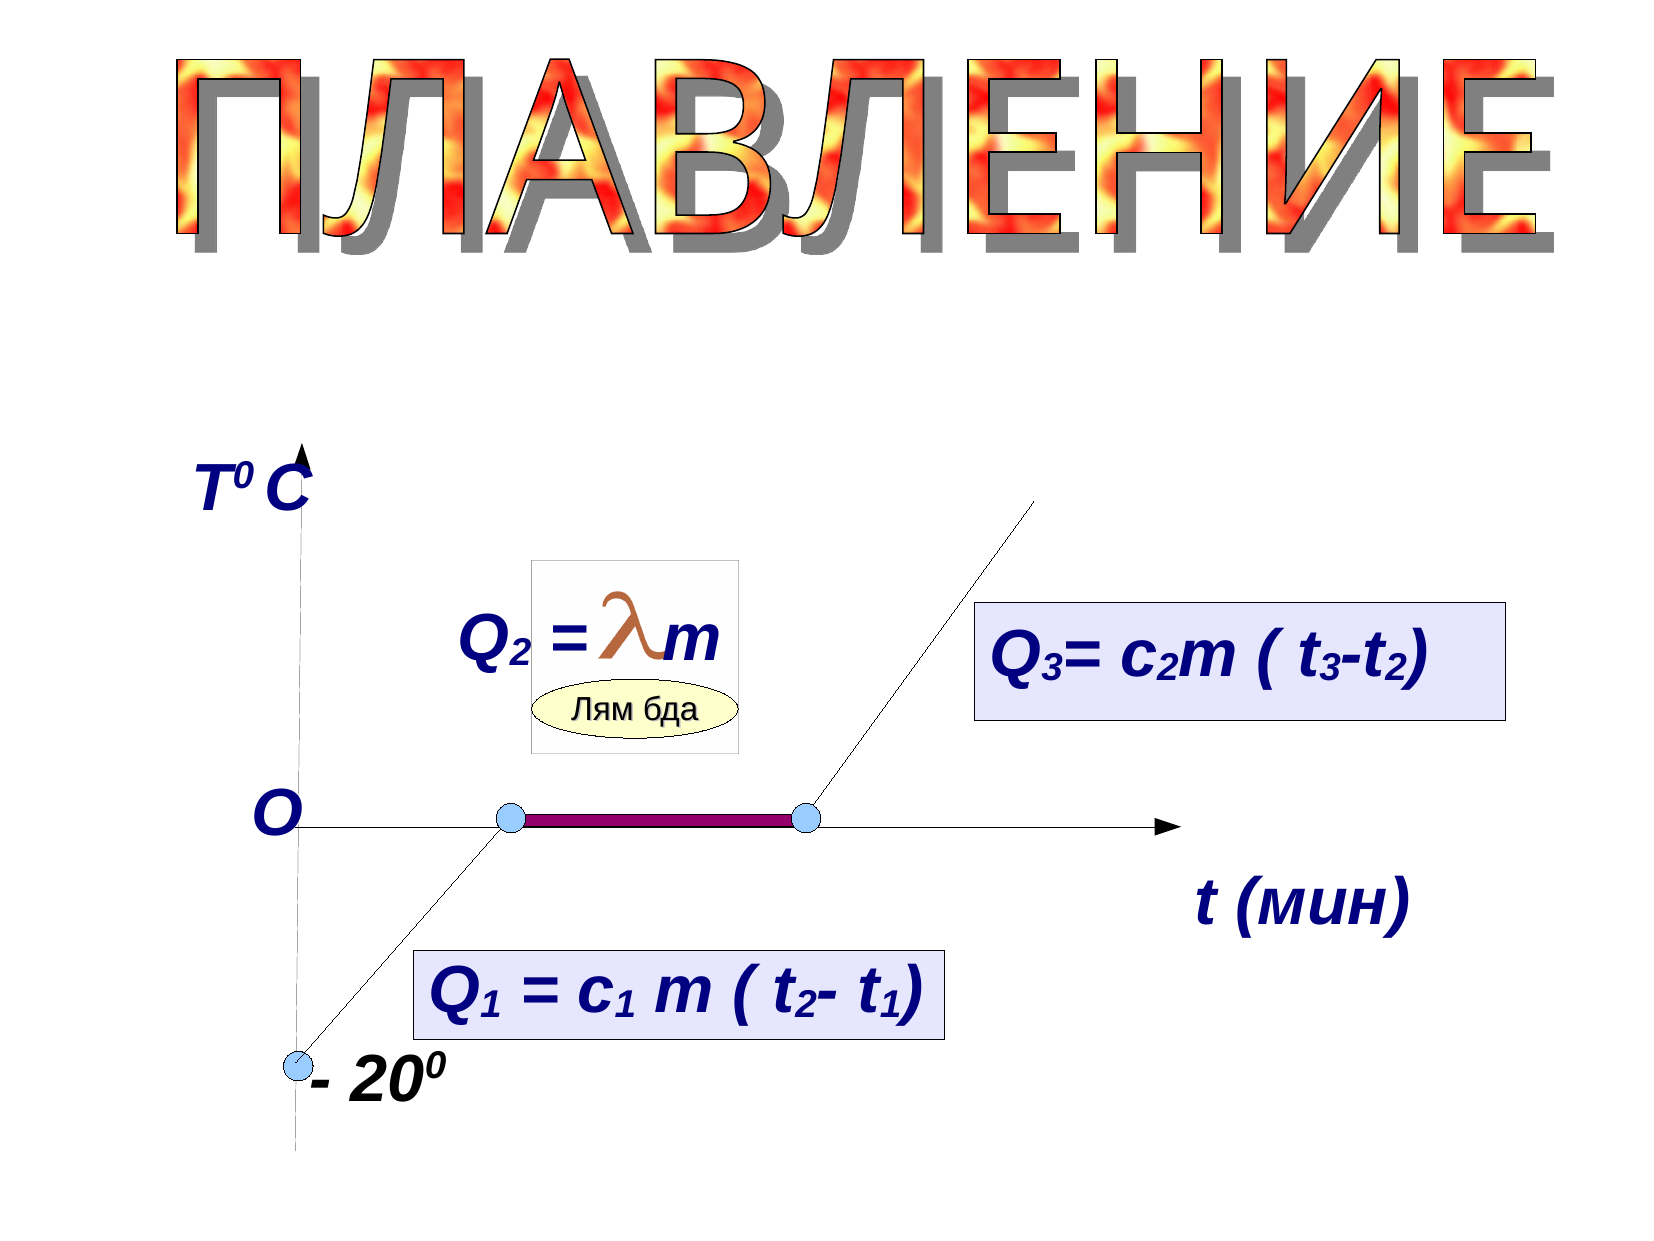

ПЛАВЛЕНИЕ
T0 C
Q2 = m
Q3= c2m ( t3-t2)
Лям бда
О
t (мин)
Q1 = c1 m ( t2- t1)
- 200